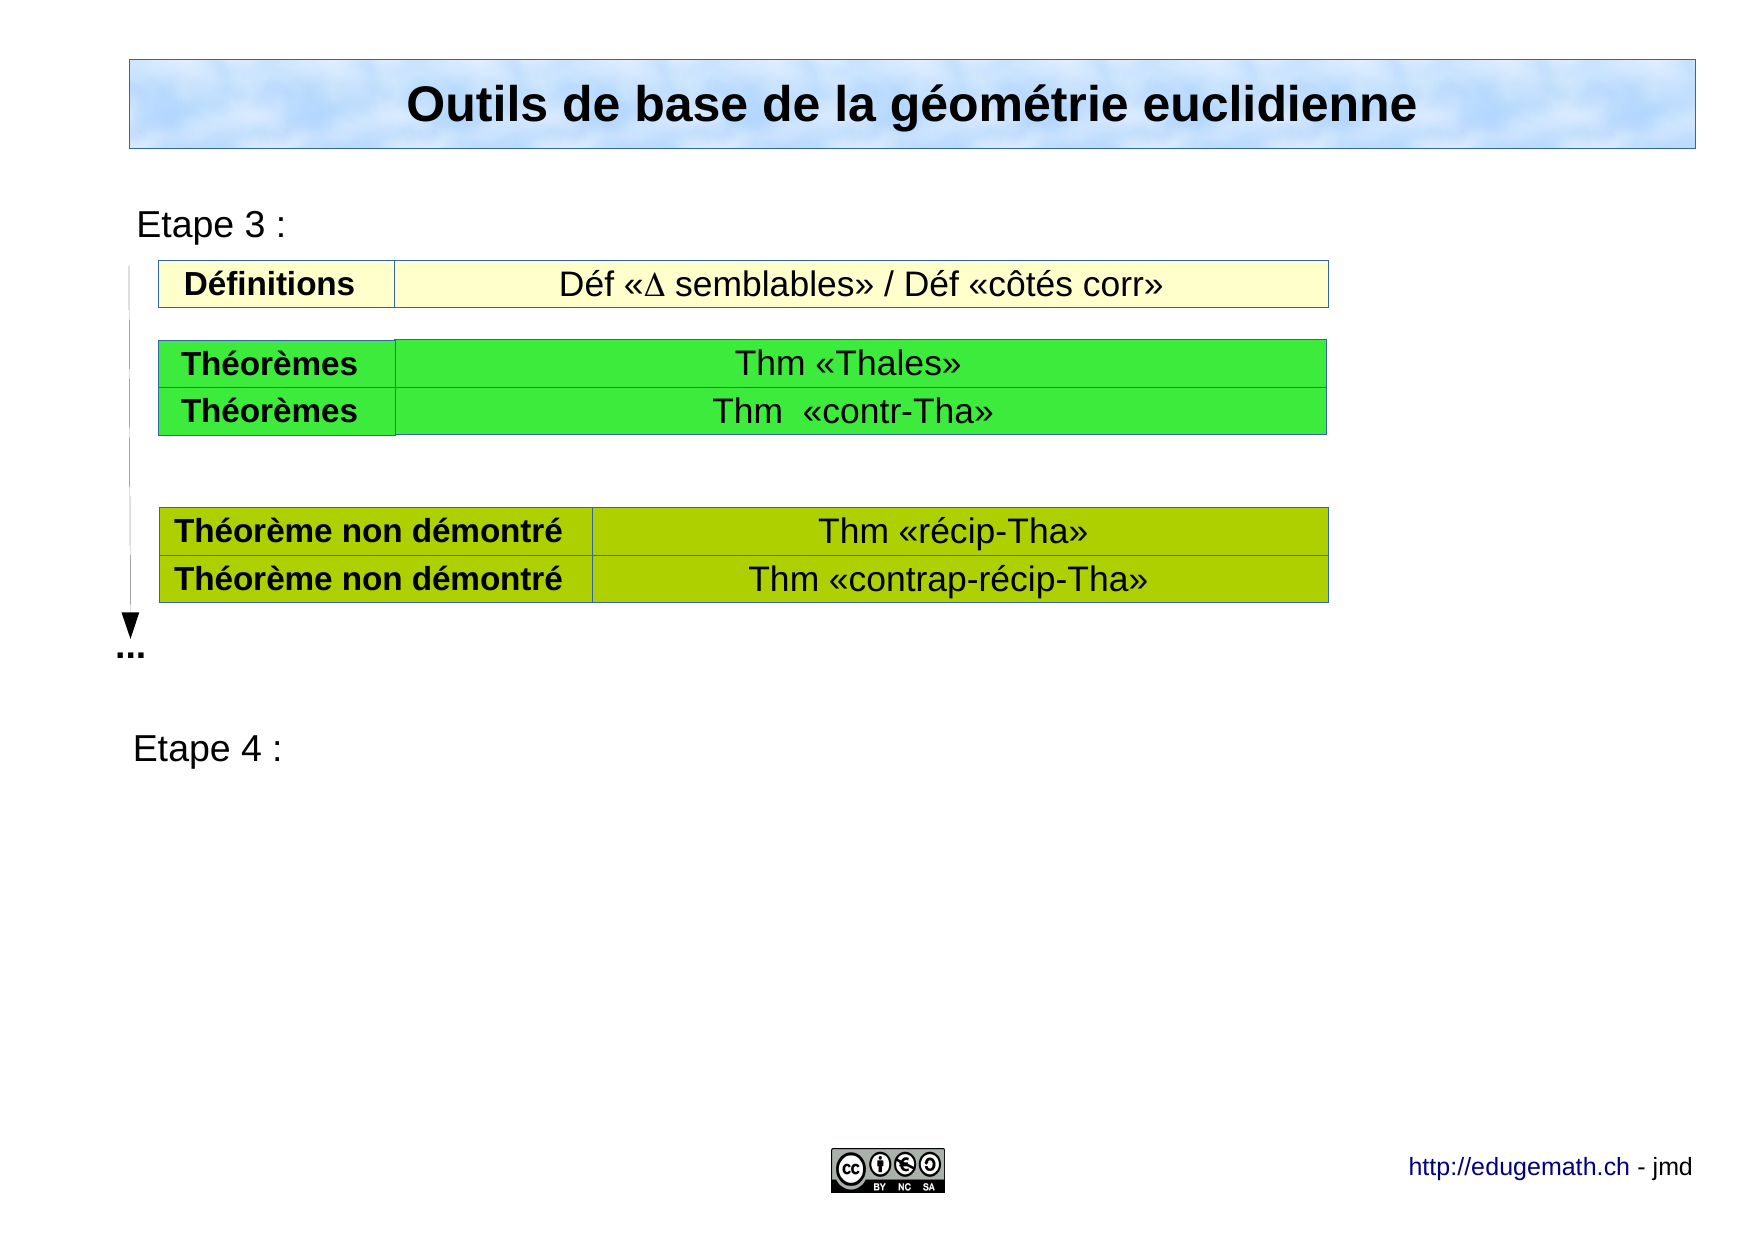

Outils de base de la géométrie euclidienne
Etape 3 :
Déf «D semblables» / Déf «côtés corr»
Définitions
Thm «Thales»
Théorèmes
Thm «contr-Tha»
Théorèmes
Thm «récip-Tha»
Théorème non démontré
Thm «contrap-récip-Tha»
Théorème non démontré
...
Etape 4 :
http://edugemath.ch - jmd